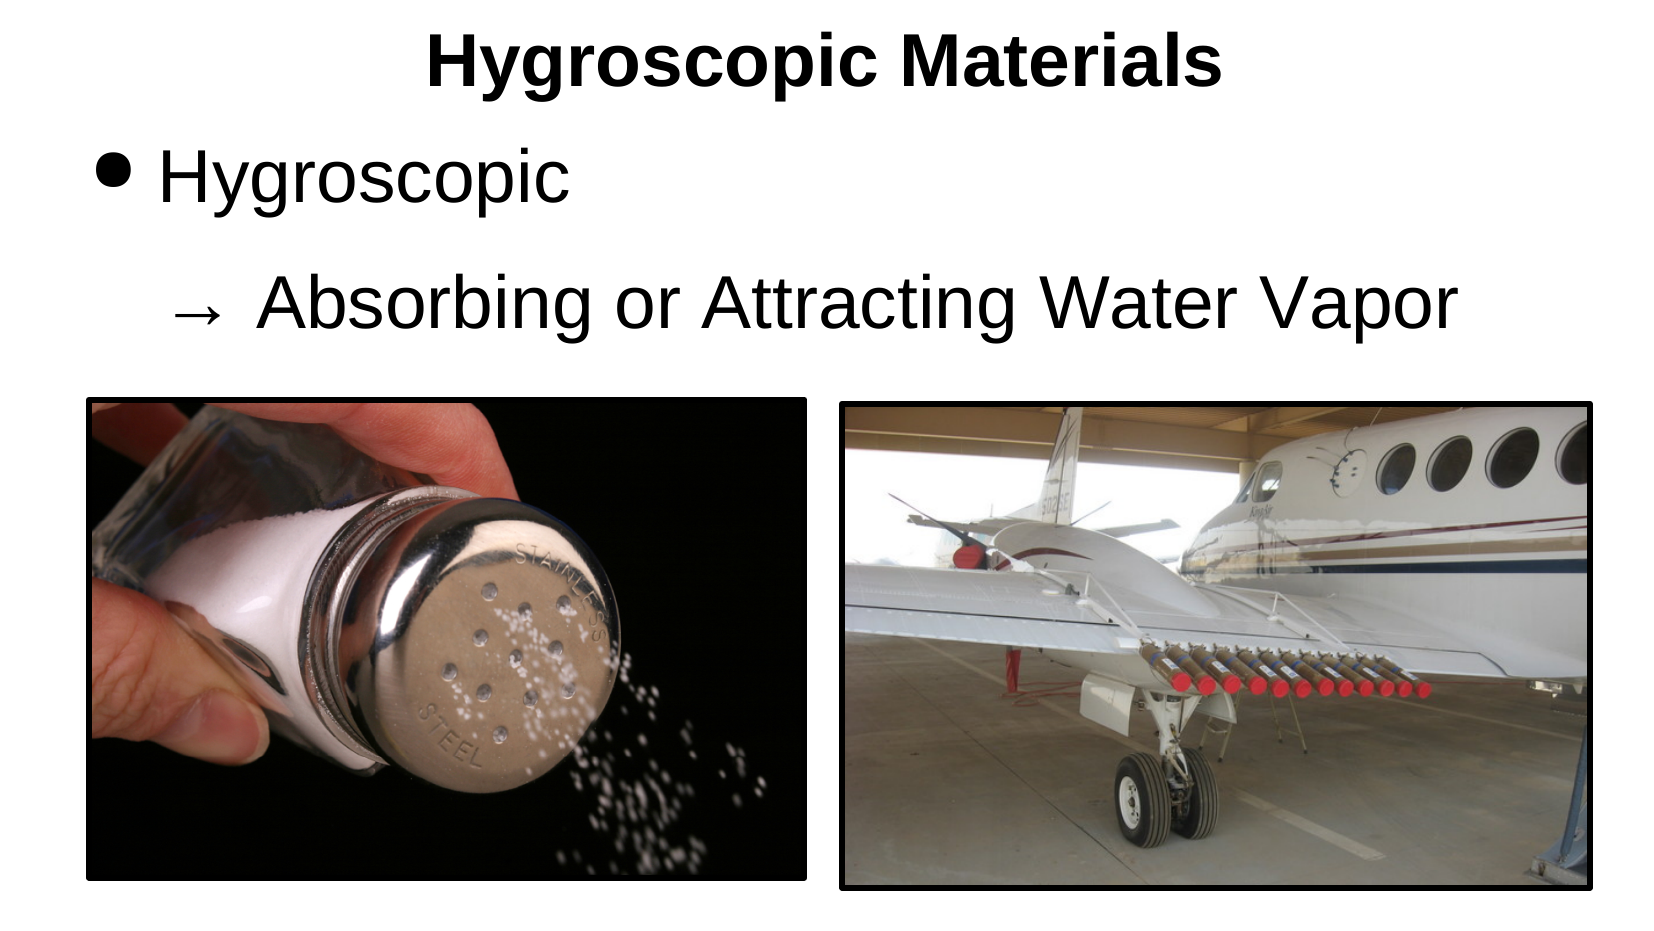

# Hygroscopic Materials
 Hygroscopic
→ Absorbing or Attracting Water Vapor